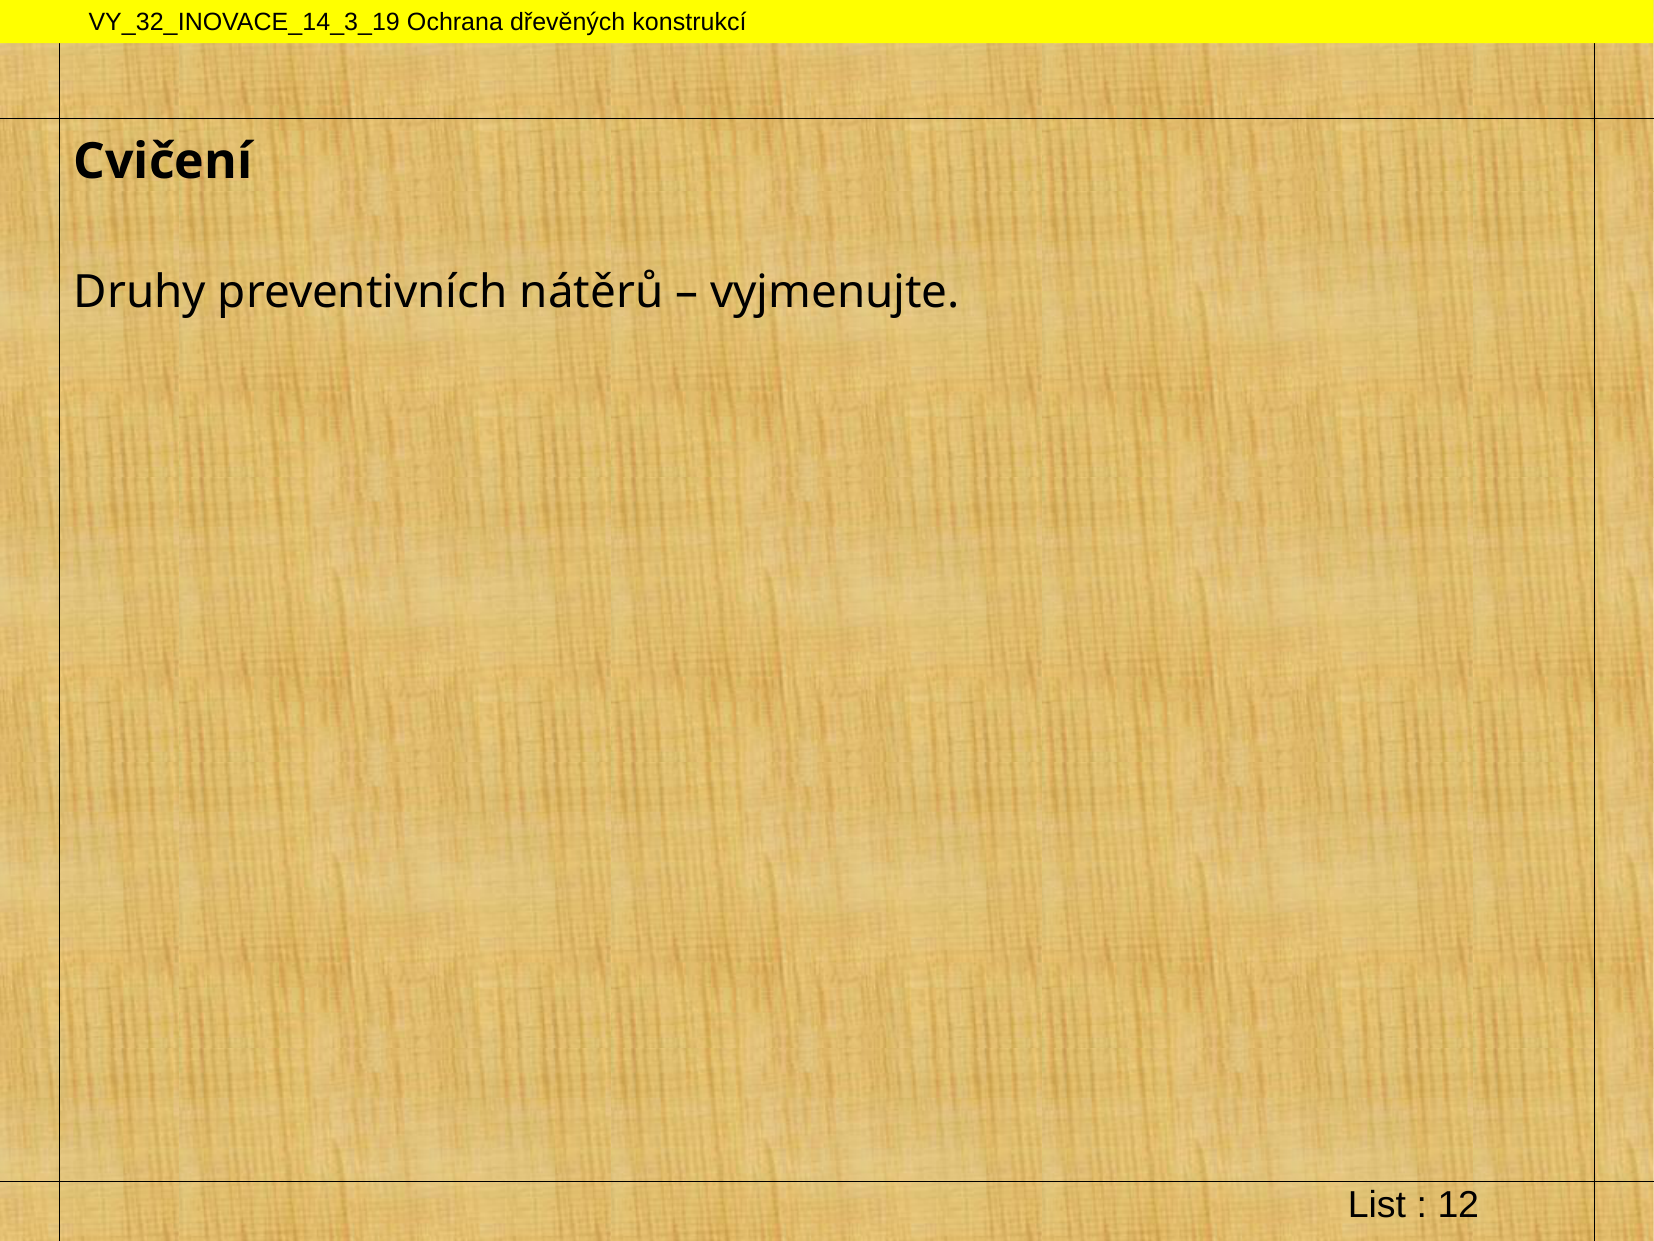

VY_32_INOVACE_14_3_19 Ochrana dřevěných konstrukcí
Cvičení
Druhy preventivních nátěrů – vyjmenujte.
List :